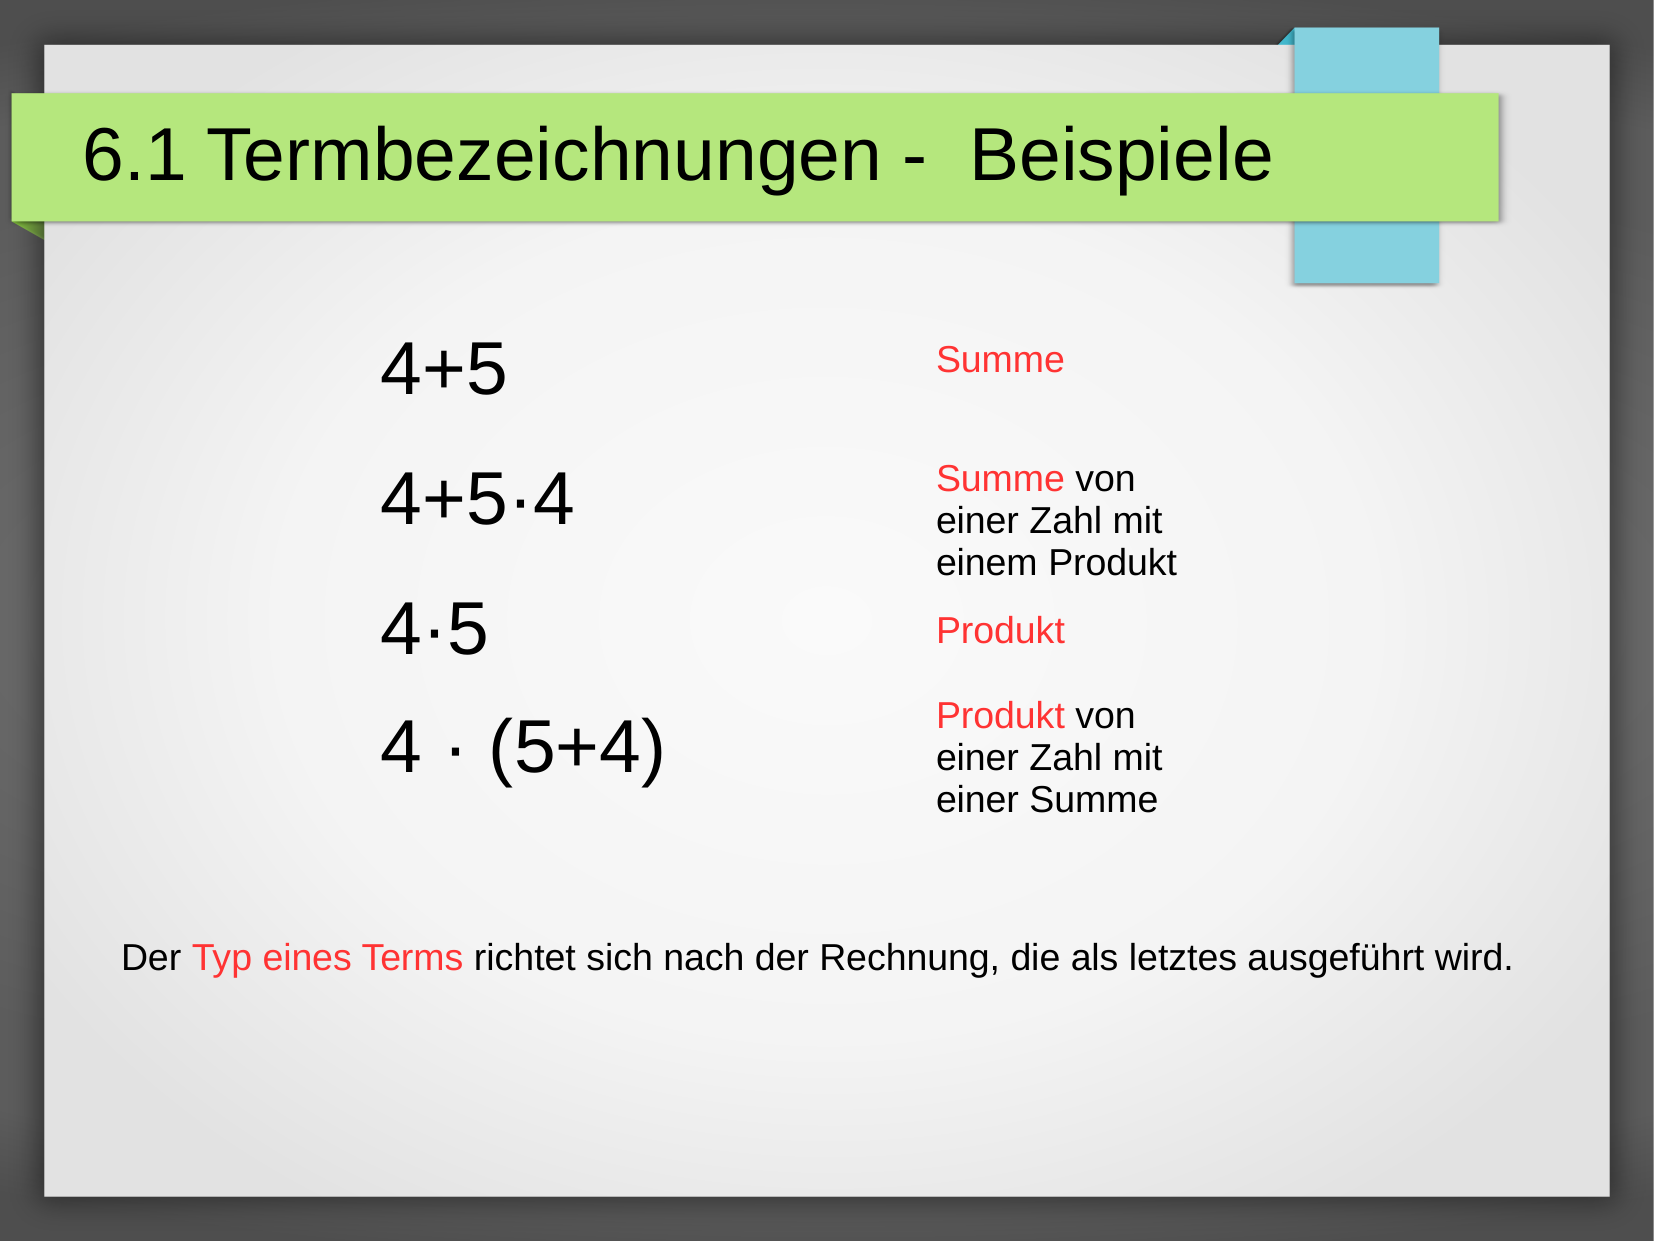

# 6.1 Termbezeichnungen - Beispiele
4+5
Summe
4+5·4
Summe von einer Zahl mit einem Produkt
4·5
Produkt
Produkt von einer Zahl mit einer Summe
4 · (5+4)
Der Typ eines Terms richtet sich nach der Rechnung, die als letztes ausgeführt wird.